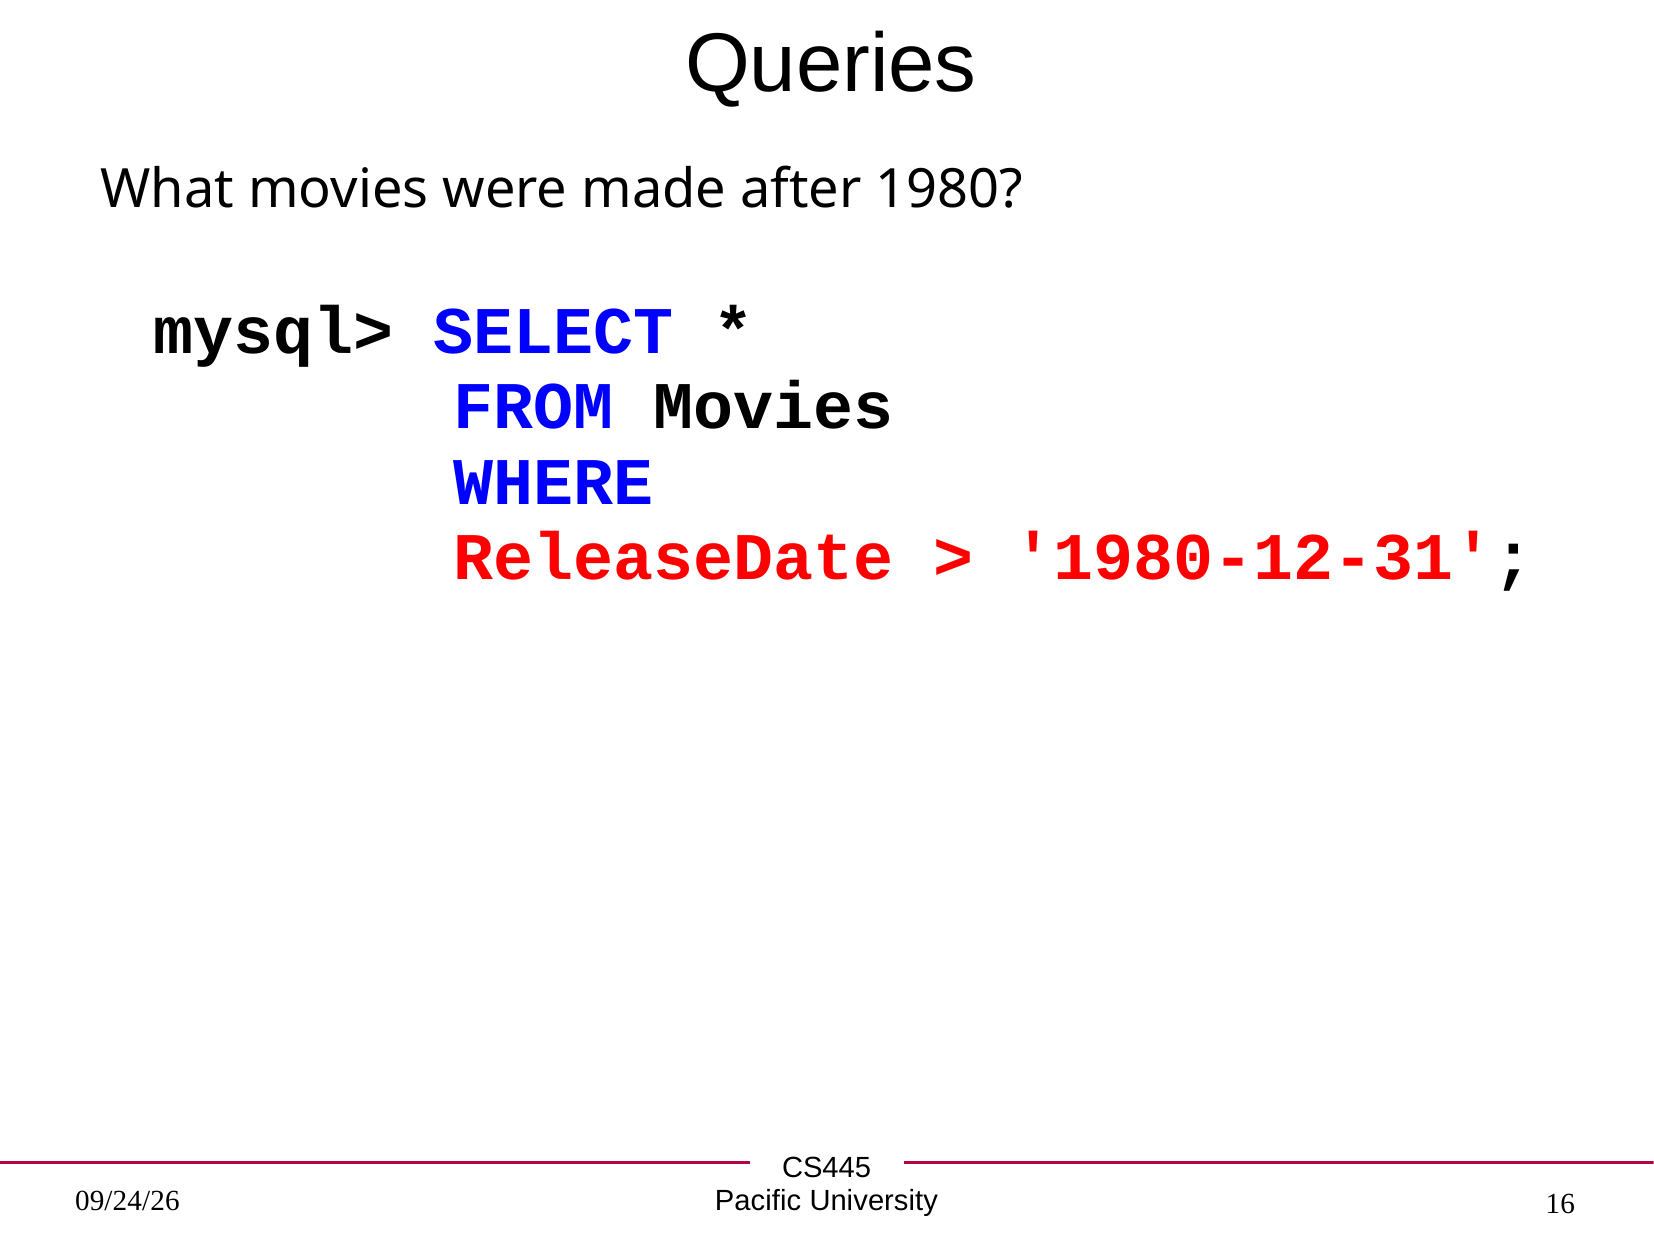

# Queries
What movies were made after 1980?
mysql> SELECT *
				FROM Movies
				WHERE
				ReleaseDate > '1980-12-31';